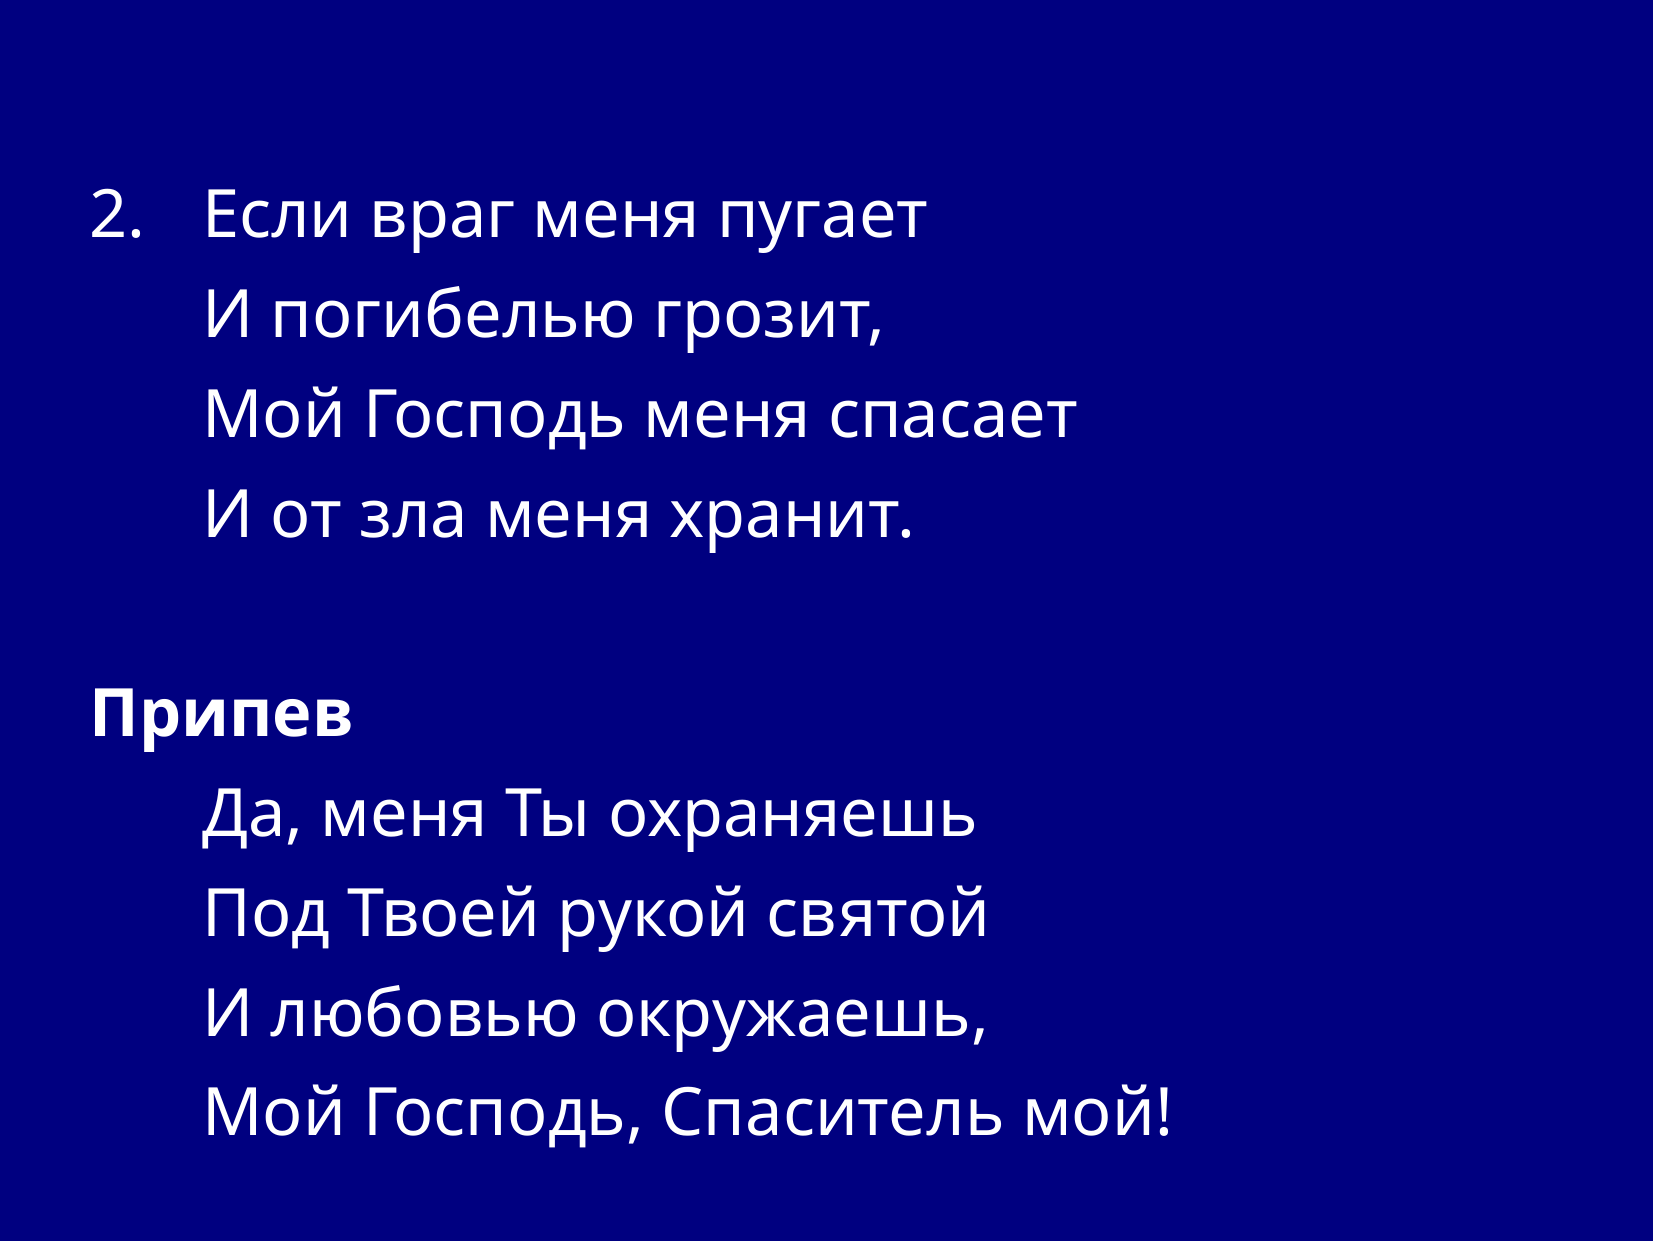

2.	Если враг меня пугает
	И погибелью грозит,
	Мой Господь меня спасает
	И от зла меня хранит.
Припев
	Да, меня Ты охраняешь
	Под Твоей рукой святой
	И любовью окружаешь,
	Мой Господь, Спаситель мой!